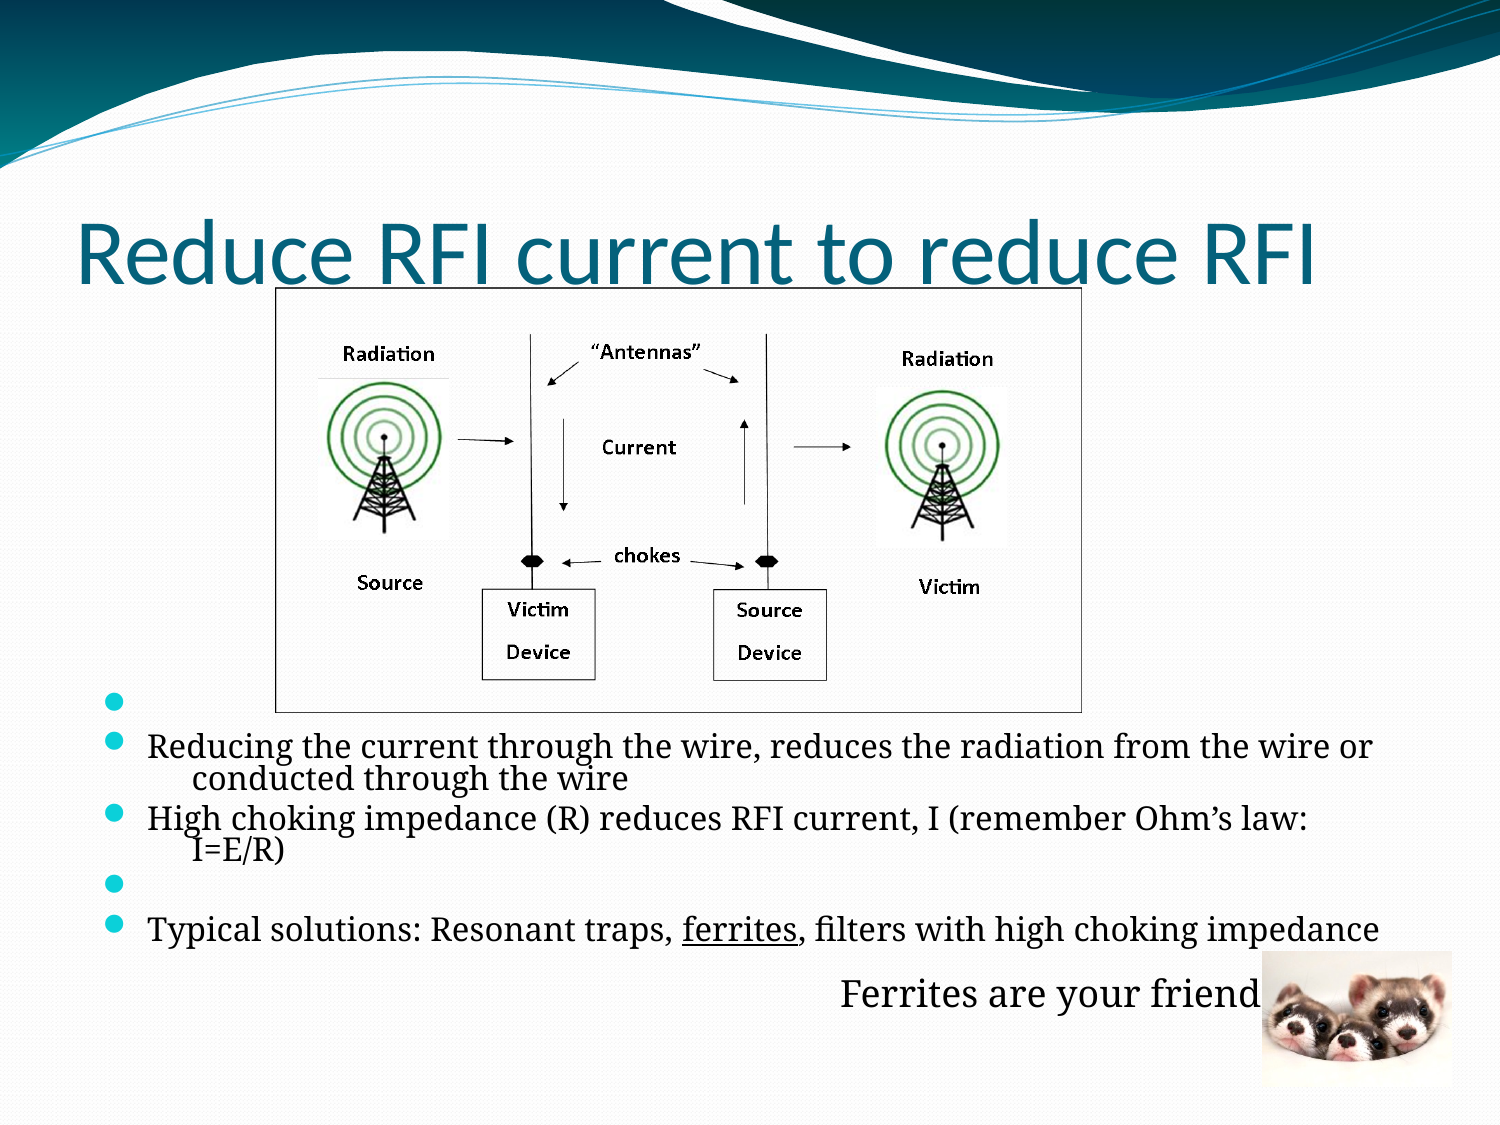

# Reduce RFI current to reduce RFI
Reducing the current through the wire, reduces the radiation from the wire or conducted through the wire
High choking impedance (R) reduces RFI current, I (remember Ohm’s law: I=E/R)
Typical solutions: Resonant traps, ferrites, filters with high choking impedance
Ferrites are your friend